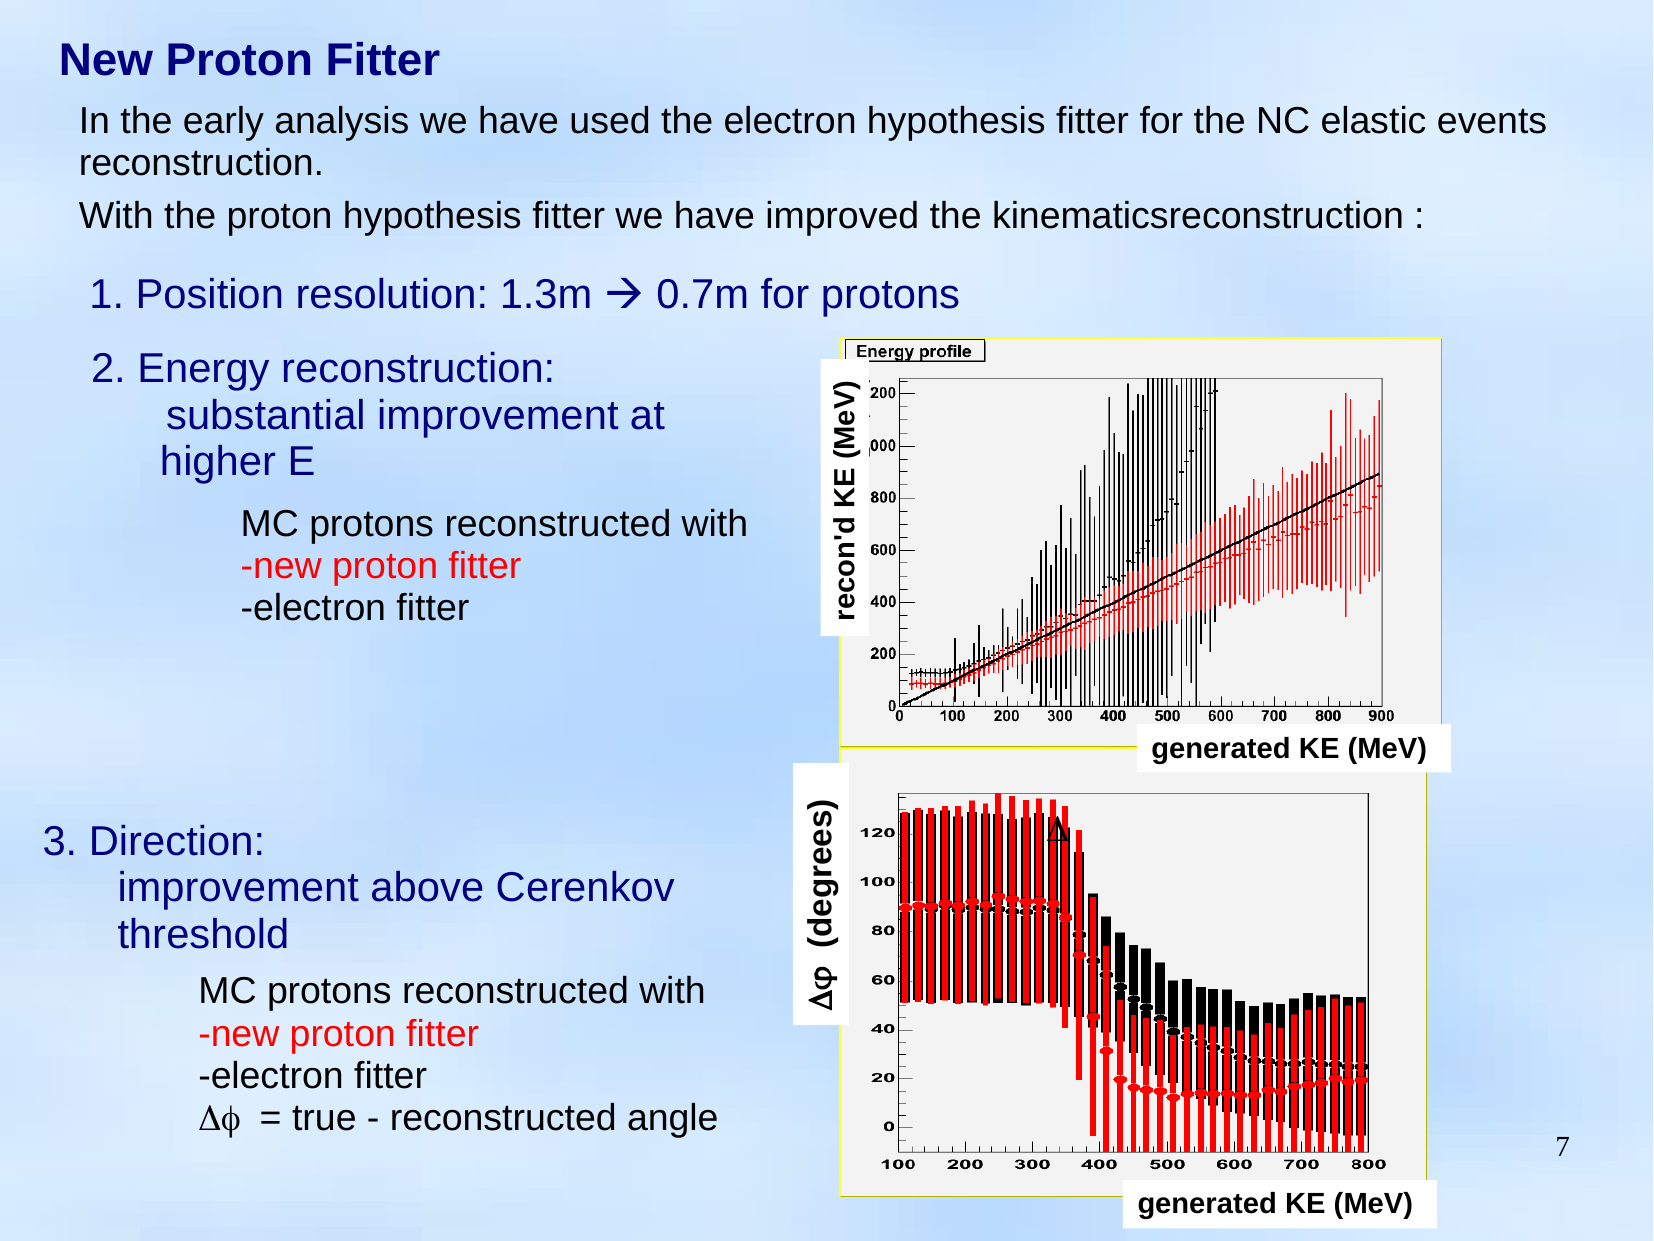

New Proton Fitter
In the early analysis we have used the electron hypothesis fitter for the NC elastic events reconstruction.
With the proton hypothesis fitter we have improved the kinematicsreconstruction :
1. Position resolution: 1.3m  0.7m for protons
2. Energy reconstruction:
	substantial improvement at
 higher E
recon'd KE (MeV)
MC protons reconstructed with
-new proton fitter
-electron fitter
generated KE (MeV)
D
3. Direction:
	improvement above Cerenkov
	threshold
D (degrees)
MC protons reconstructed with
-new proton fitter
-electron fitter
Df = true - reconstructed angle
7
generated KE (MeV)